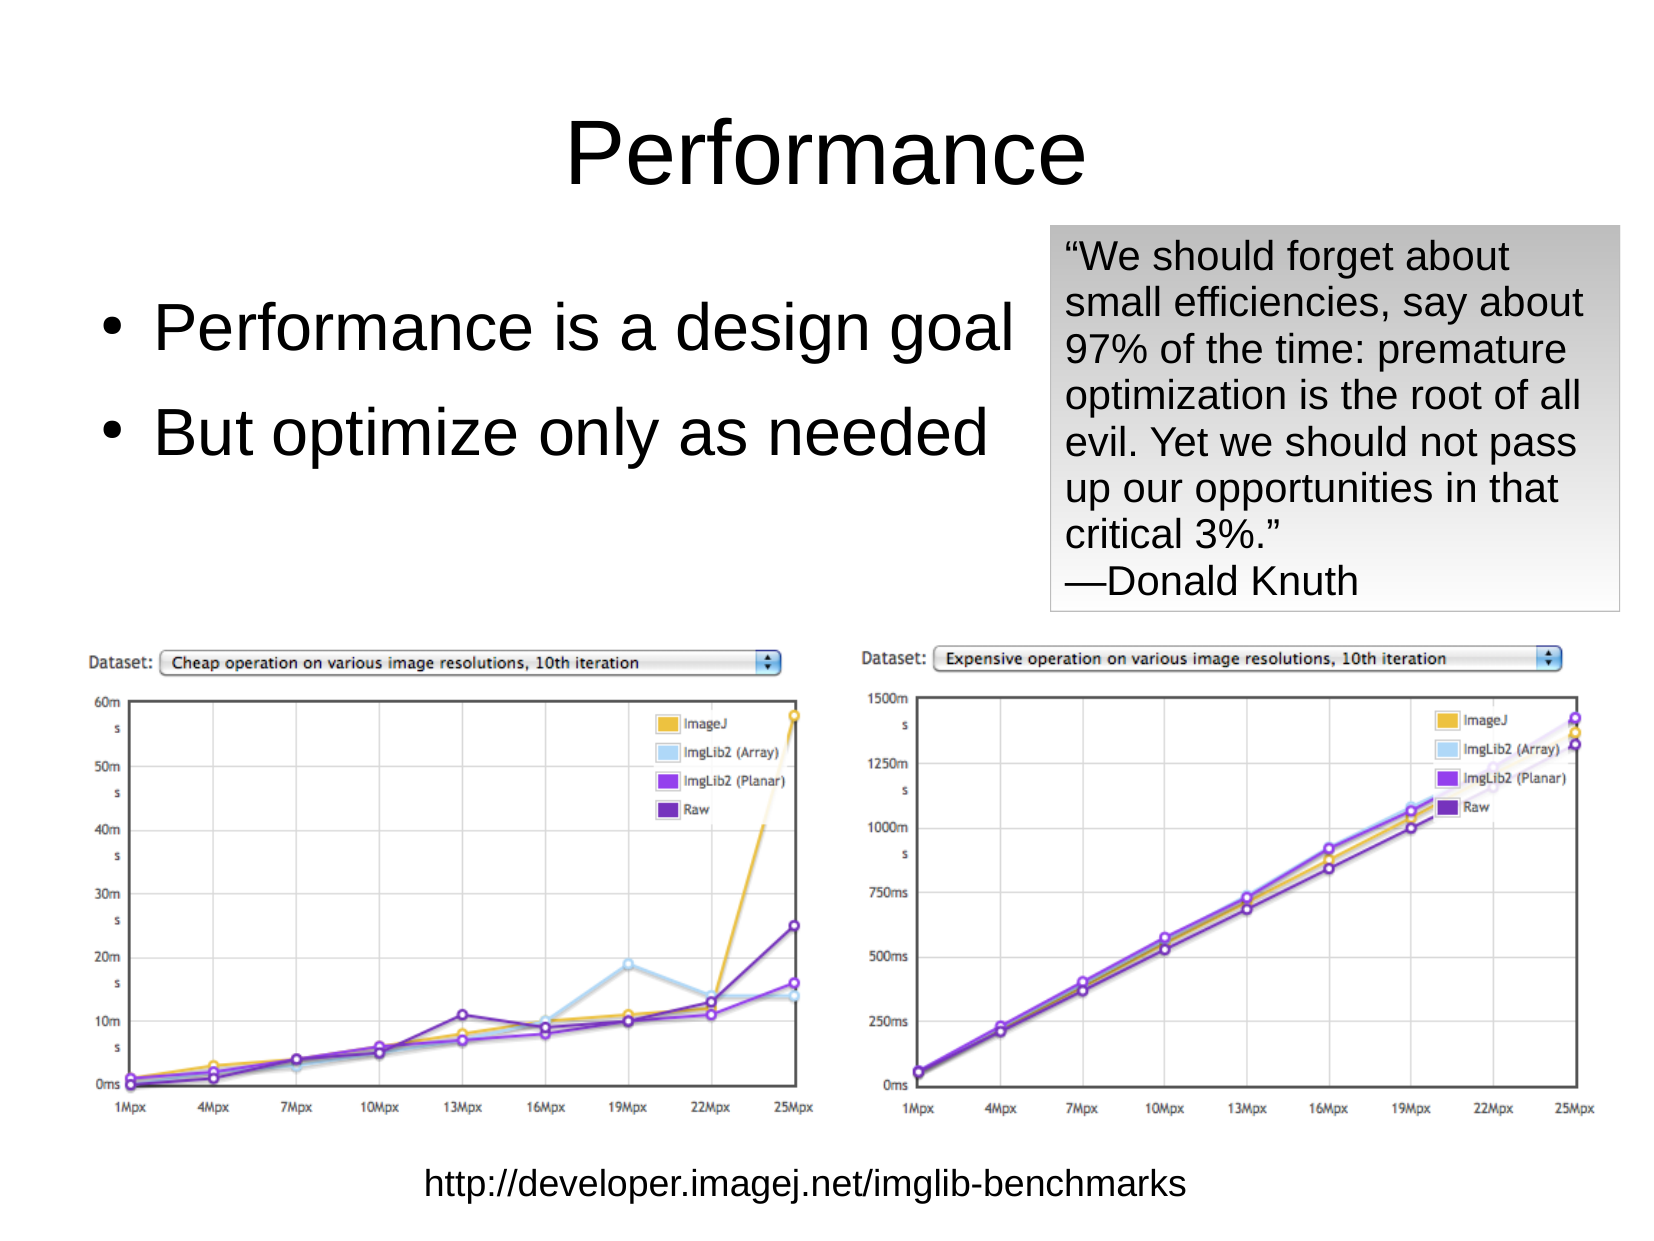

# Performance
“We should forget about small efficiencies, say about 97% of the time: premature optimization is the root of all evil. Yet we should not pass up our opportunities in that critical 3%.”
—Donald Knuth
Performance is a design goal
But optimize only as needed
http://developer.imagej.net/imglib-benchmarks